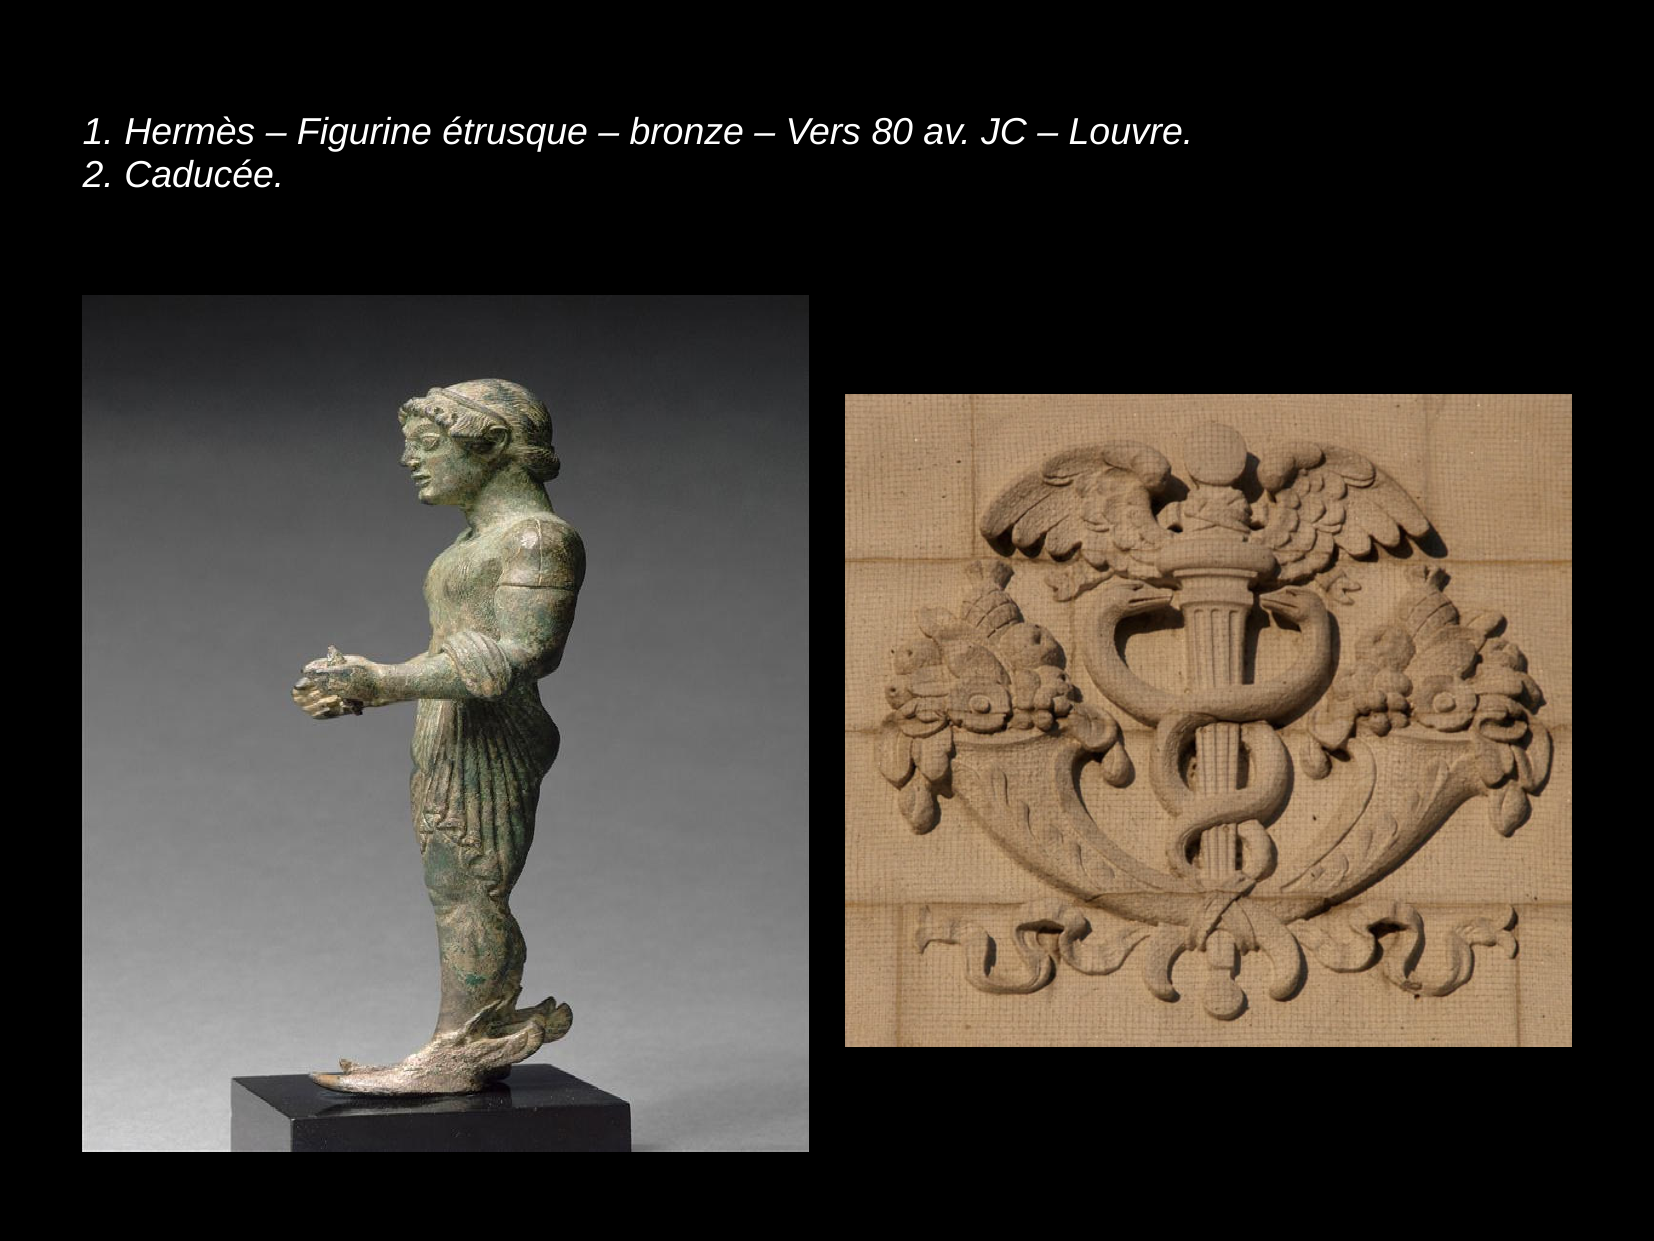

# 1. Hermès – Figurine étrusque – bronze – Vers 80 av. JC – Louvre. 2. Caducée.